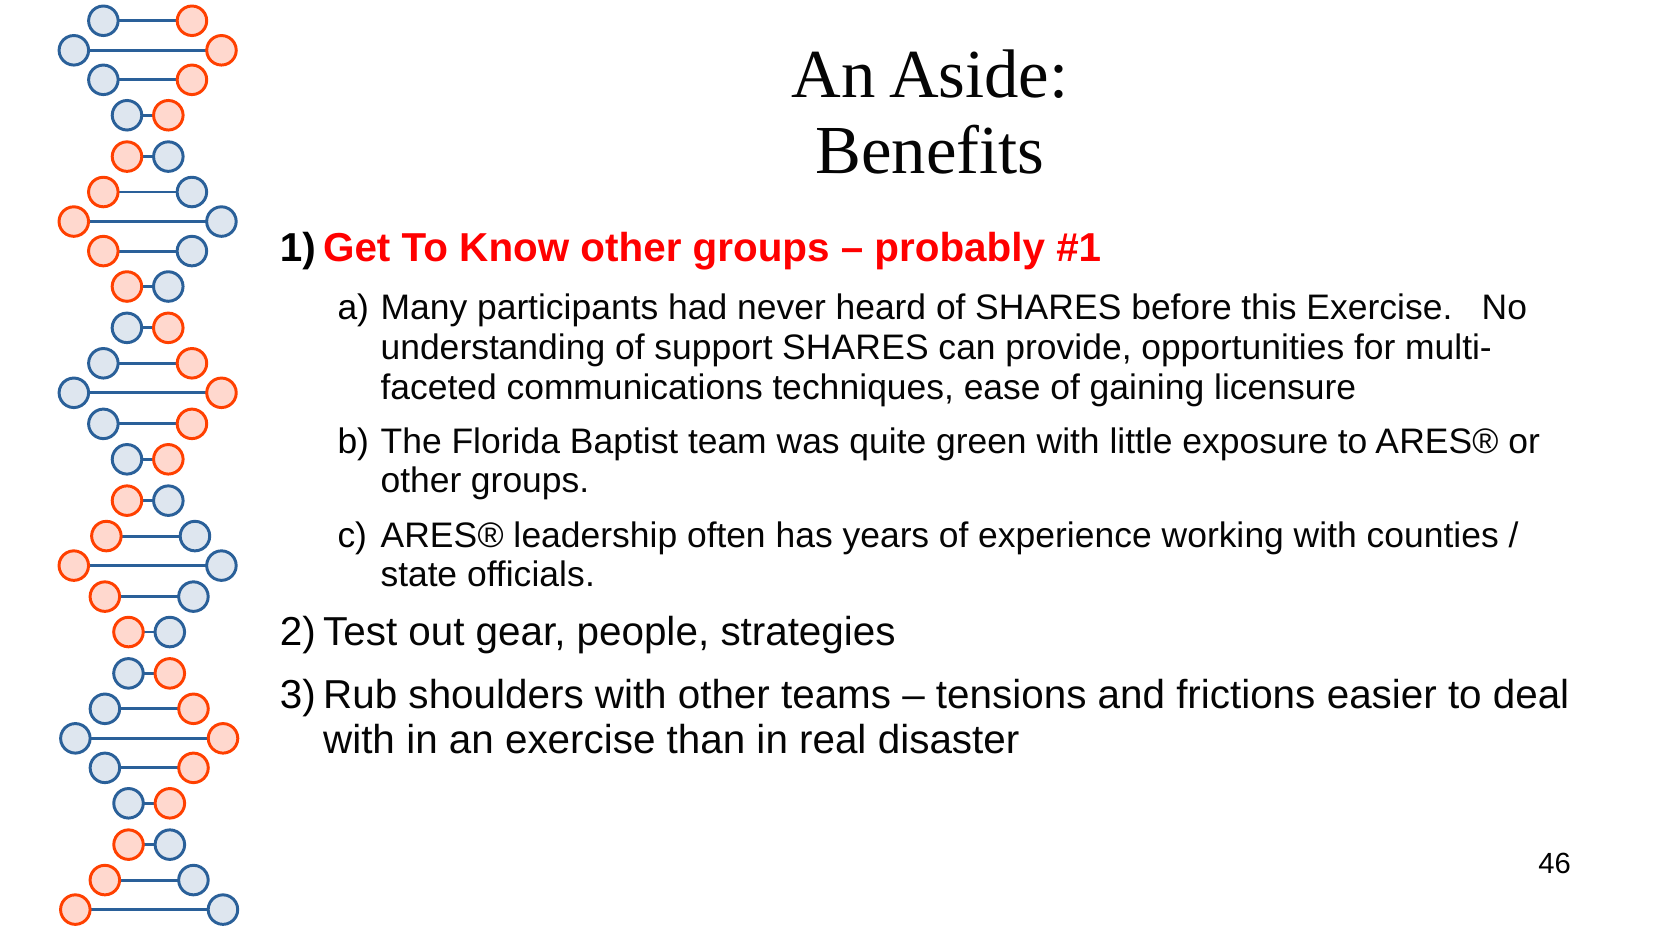

# An Aside: Benefits
Get To Know other groups – probably #1
Many participants had never heard of SHARES before this Exercise. No understanding of support SHARES can provide, opportunities for multi-faceted communications techniques, ease of gaining licensure
The Florida Baptist team was quite green with little exposure to ARES® or other groups.
ARES® leadership often has years of experience working with counties / state officials.
Test out gear, people, strategies
Rub shoulders with other teams – tensions and frictions easier to deal with in an exercise than in real disaster
46